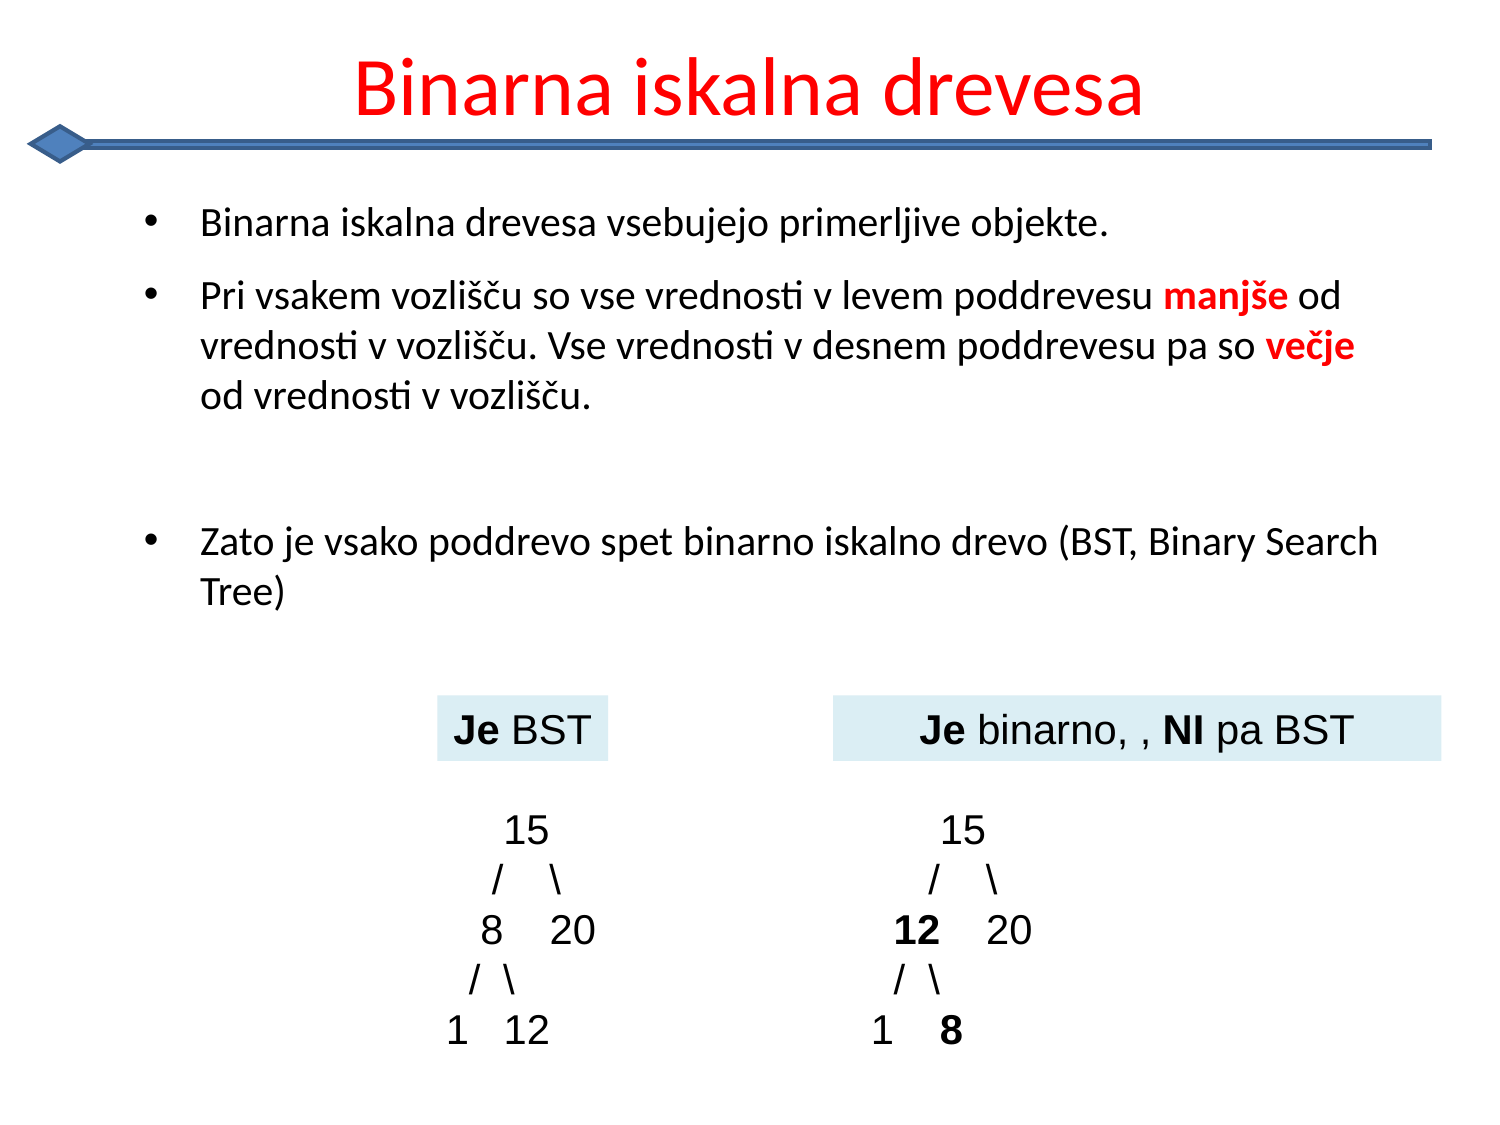

# Binarna iskalna drevesa
Binarna iskalna drevesa vsebujejo primerljive objekte.
Pri vsakem vozlišču so vse vrednosti v levem poddrevesu manjše od vrednosti v vozlišču. Vse vrednosti v desnem poddrevesu pa so večje od vrednosti v vozlišču.
Zato je vsako poddrevo spet binarno iskalno drevo (BST, Binary Search Tree)
Je BST
Je binarno, , NI pa BST
 15
 / \
 8 20
 / \
 1 12
 15
 / \
 12 20
 / \
 1 8